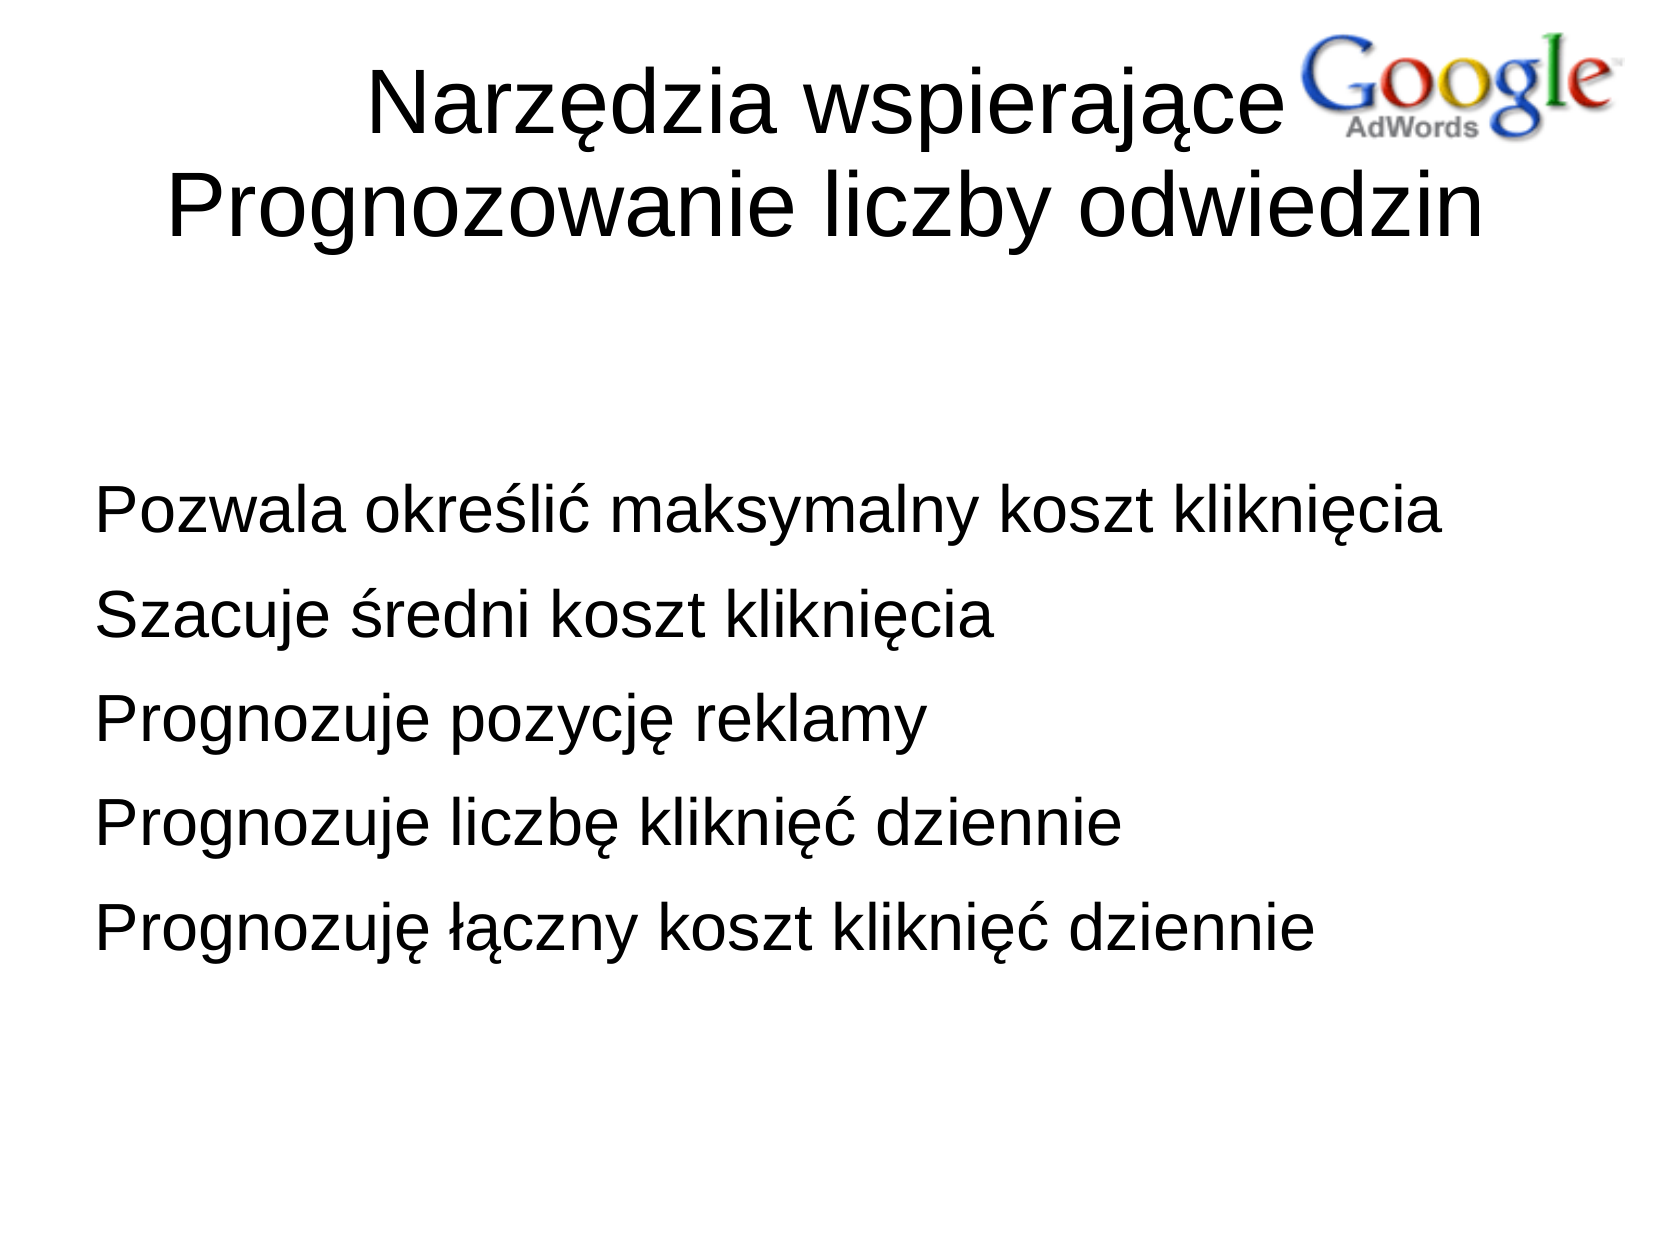

# Narzędzia wspierające Prognozowanie liczby odwiedzin
Pozwala określić maksymalny koszt kliknięcia
Szacuje średni koszt kliknięcia
Prognozuje pozycję reklamy
Prognozuje liczbę kliknięć dziennie
Prognozuję łączny koszt kliknięć dziennie